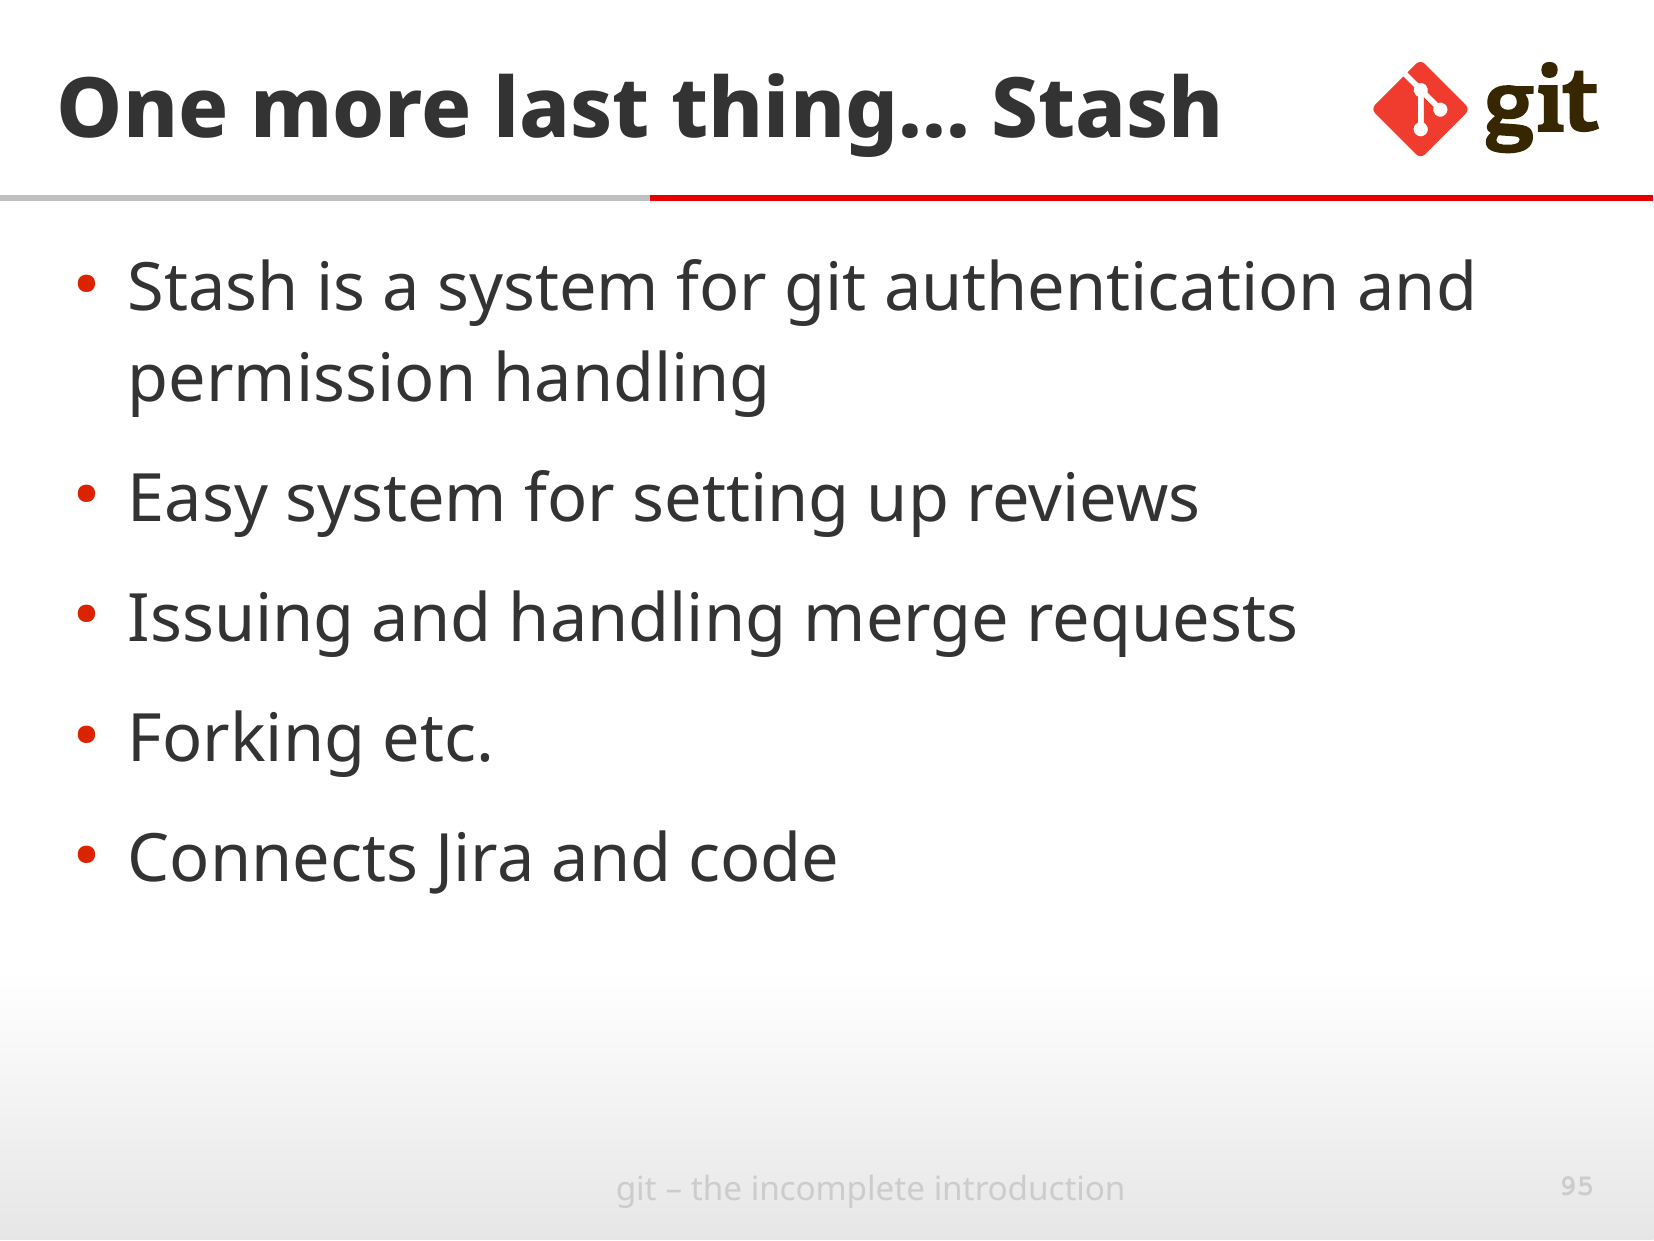

# One more last thing... Stash
Stash is a system for git authentication and permission handling
Easy system for setting up reviews
Issuing and handling merge requests
Forking etc.
Connects Jira and code
95